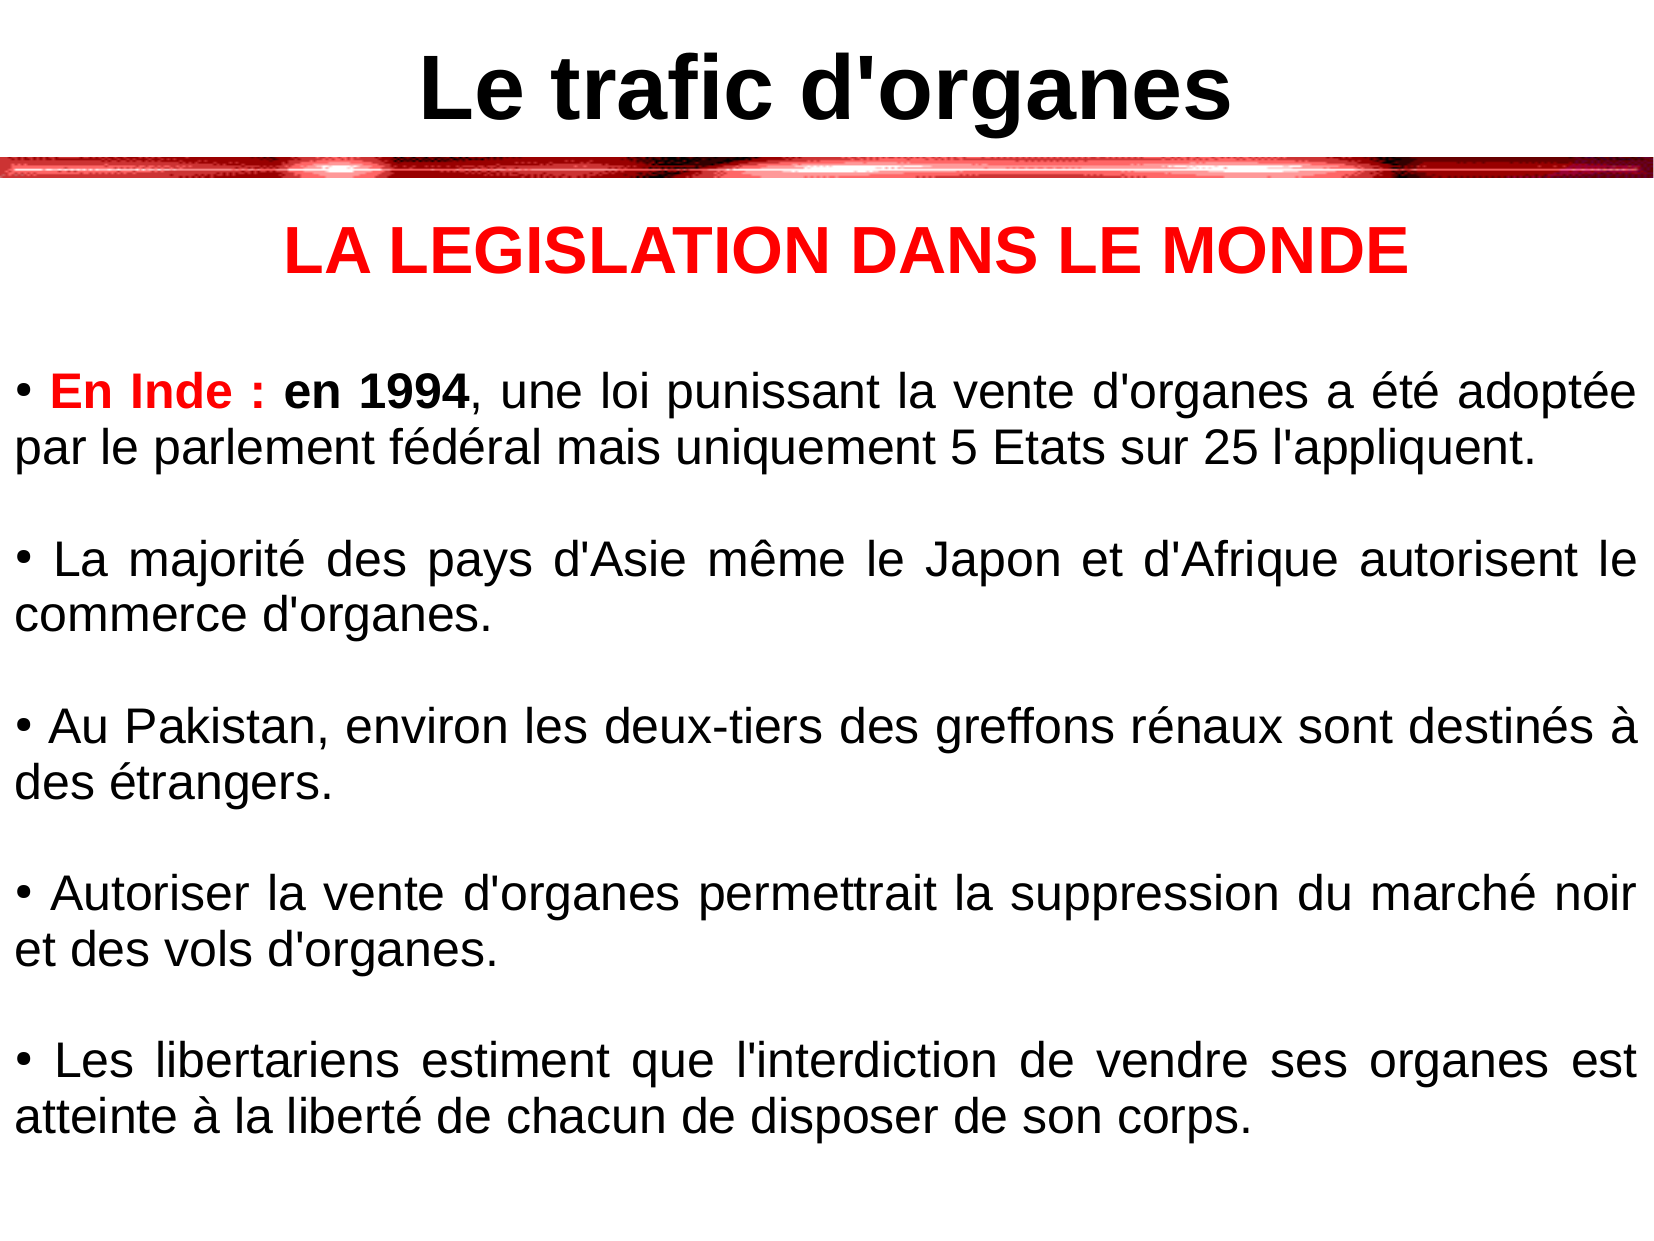

Le trafic d'organes
LA LEGISLATION DANS LE MONDE
 En Inde : en 1994, une loi punissant la vente d'organes a été adoptée par le parlement fédéral mais uniquement 5 Etats sur 25 l'appliquent.
 La majorité des pays d'Asie même le Japon et d'Afrique autorisent le commerce d'organes.
 Au Pakistan, environ les deux-tiers des greffons rénaux sont destinés à des étrangers.
 Autoriser la vente d'organes permettrait la suppression du marché noir et des vols d'organes.
 Les libertariens estiment que l'interdiction de vendre ses organes est atteinte à la liberté de chacun de disposer de son corps.